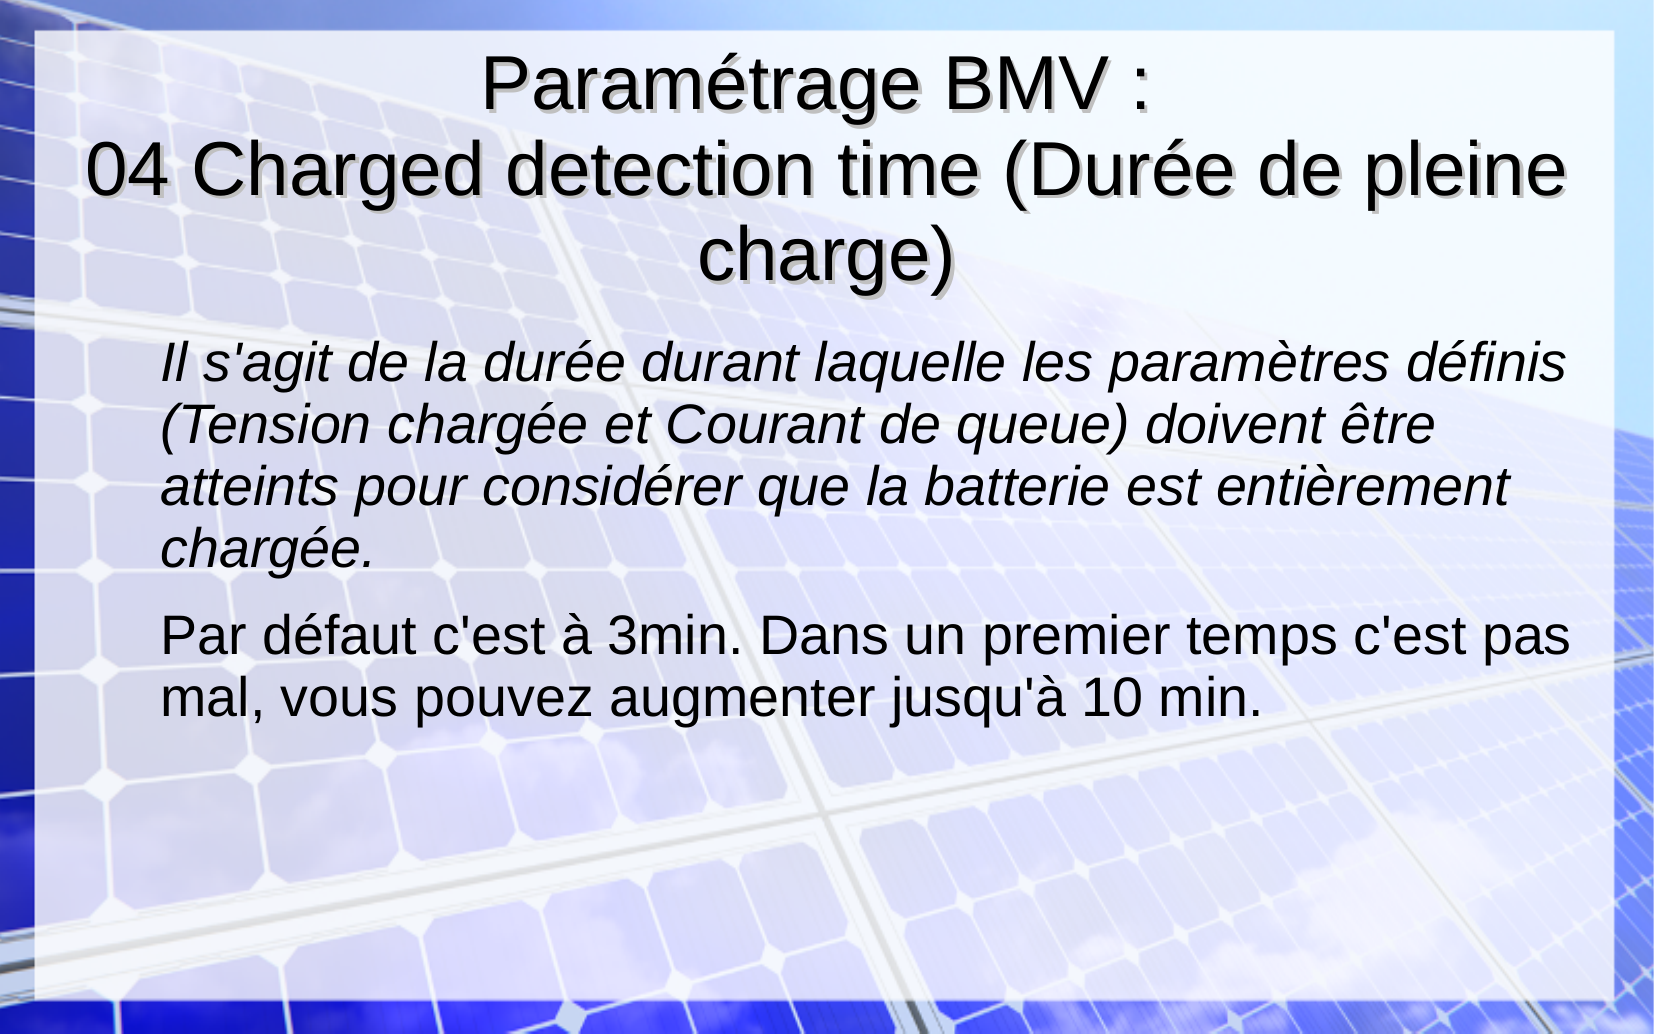

# Paramétrage BMV : 04 Charged detection time (Durée de pleine charge)
Il s'agit de la durée durant laquelle les paramètres définis (Tension chargée et Courant de queue) doivent être atteints pour considérer que la batterie est entièrement chargée.
Par défaut c'est à 3min. Dans un premier temps c'est pas mal, vous pouvez augmenter jusqu'à 10 min.